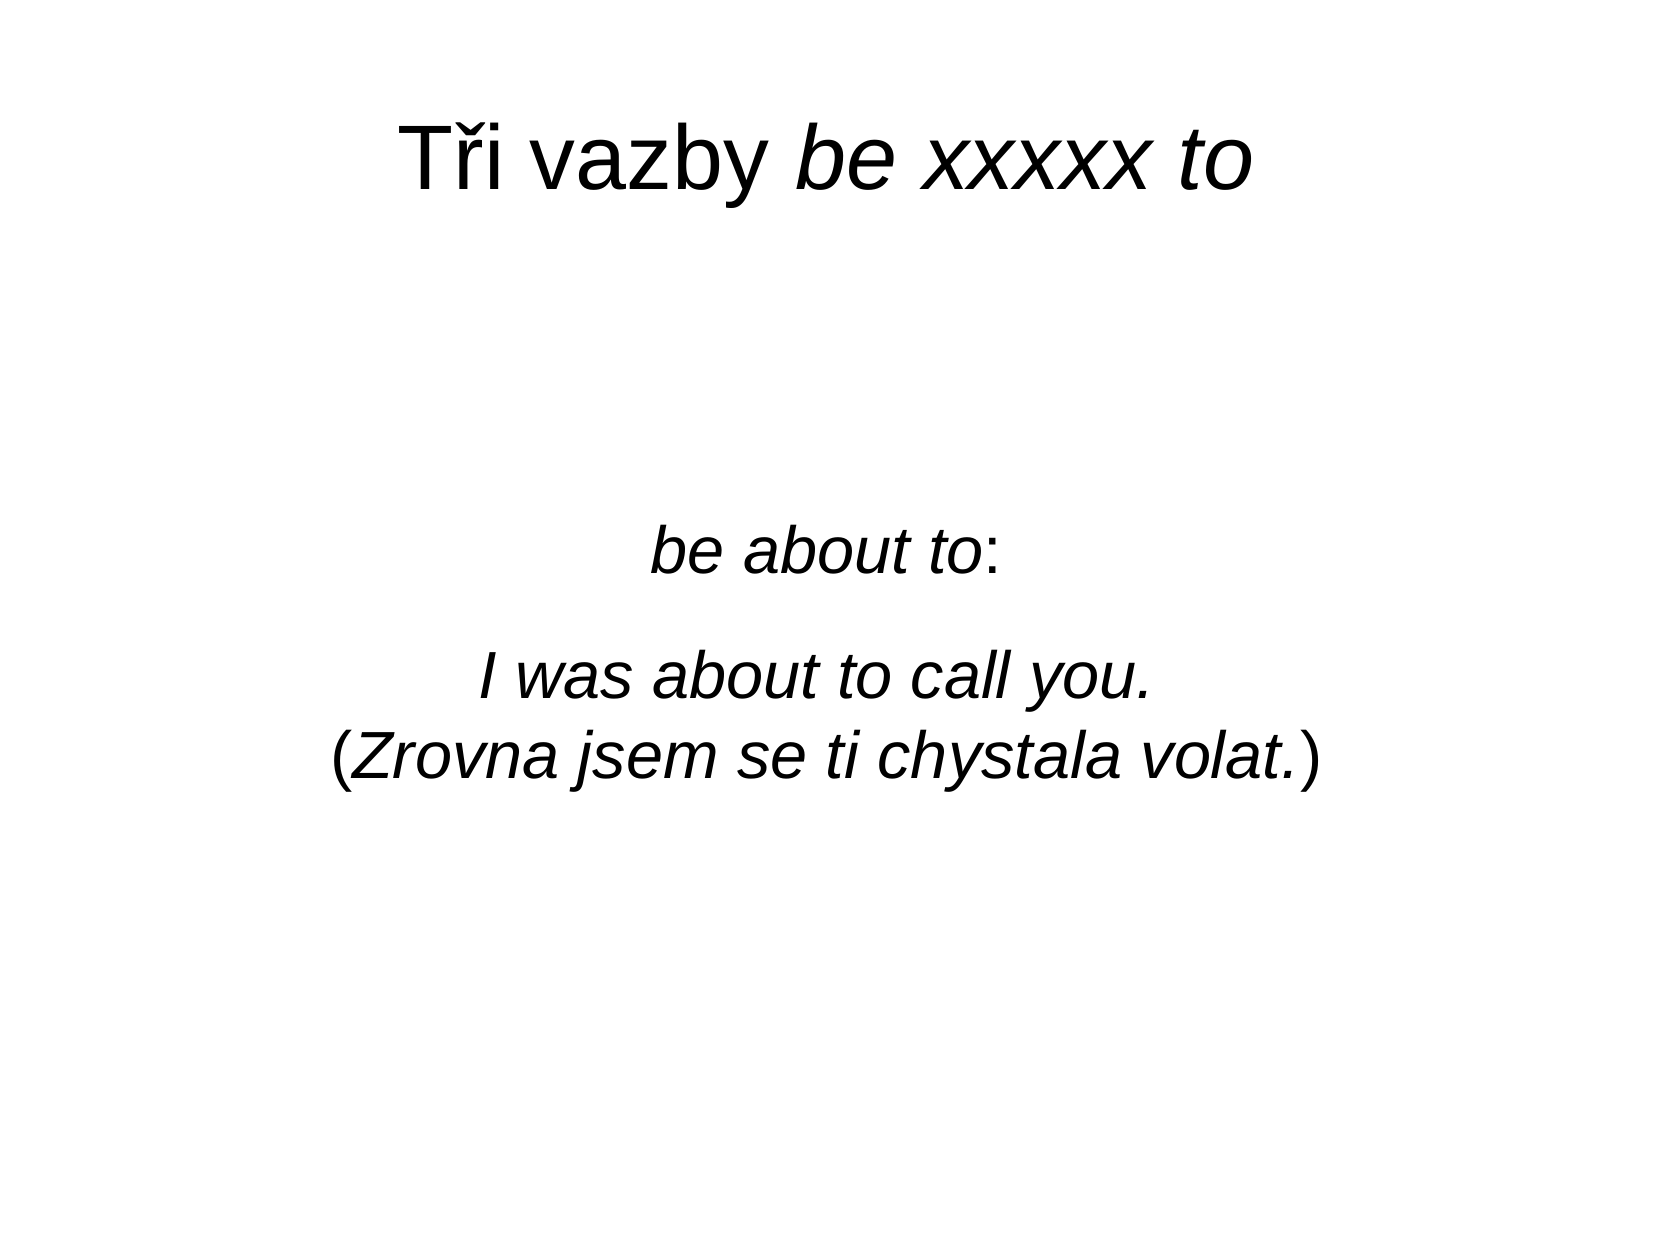

Tři vazby be xxxxx to
be about to:
I was about to call you.
(Zrovna jsem se ti chystala volat.)